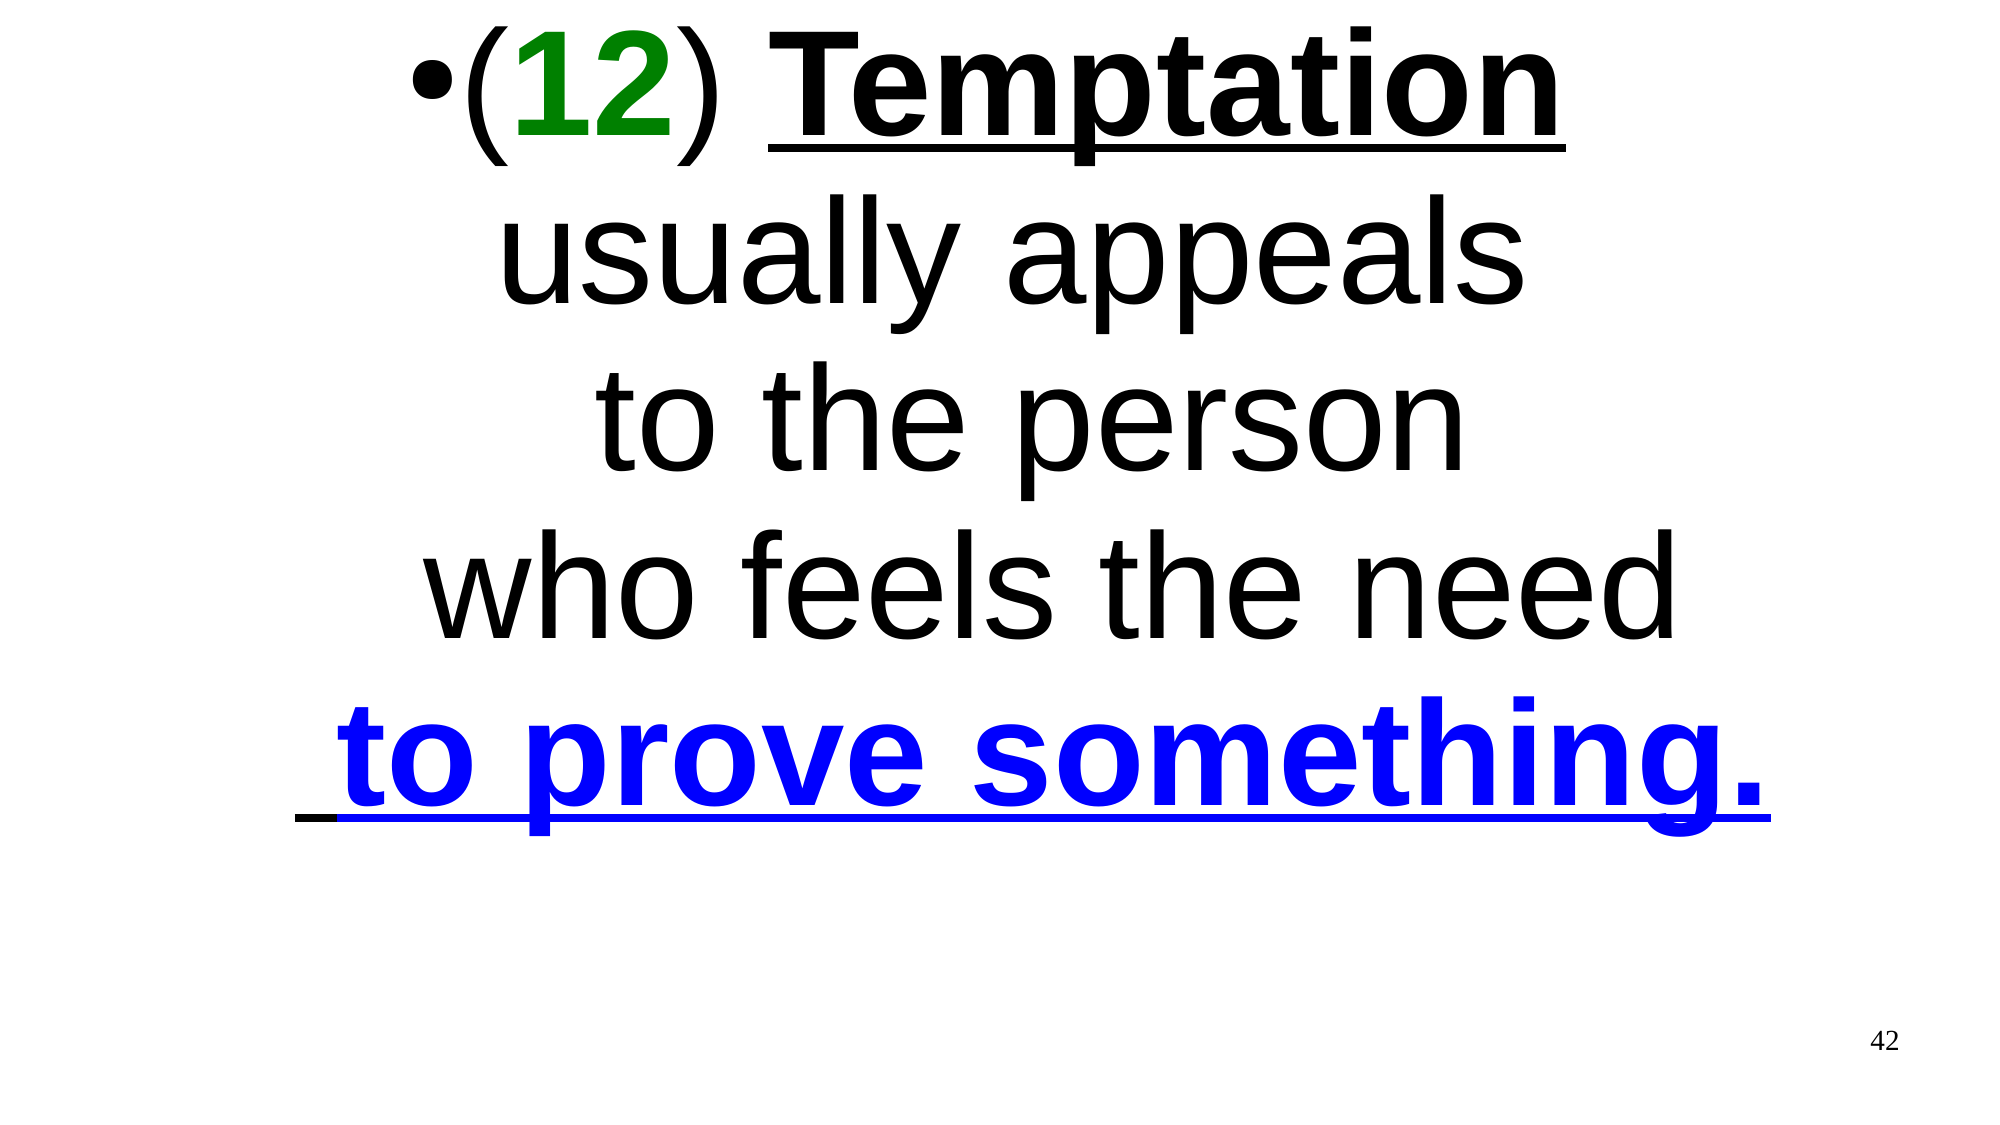

# (12) Temptation usually appeals to the person who feels the need to prove something.
42